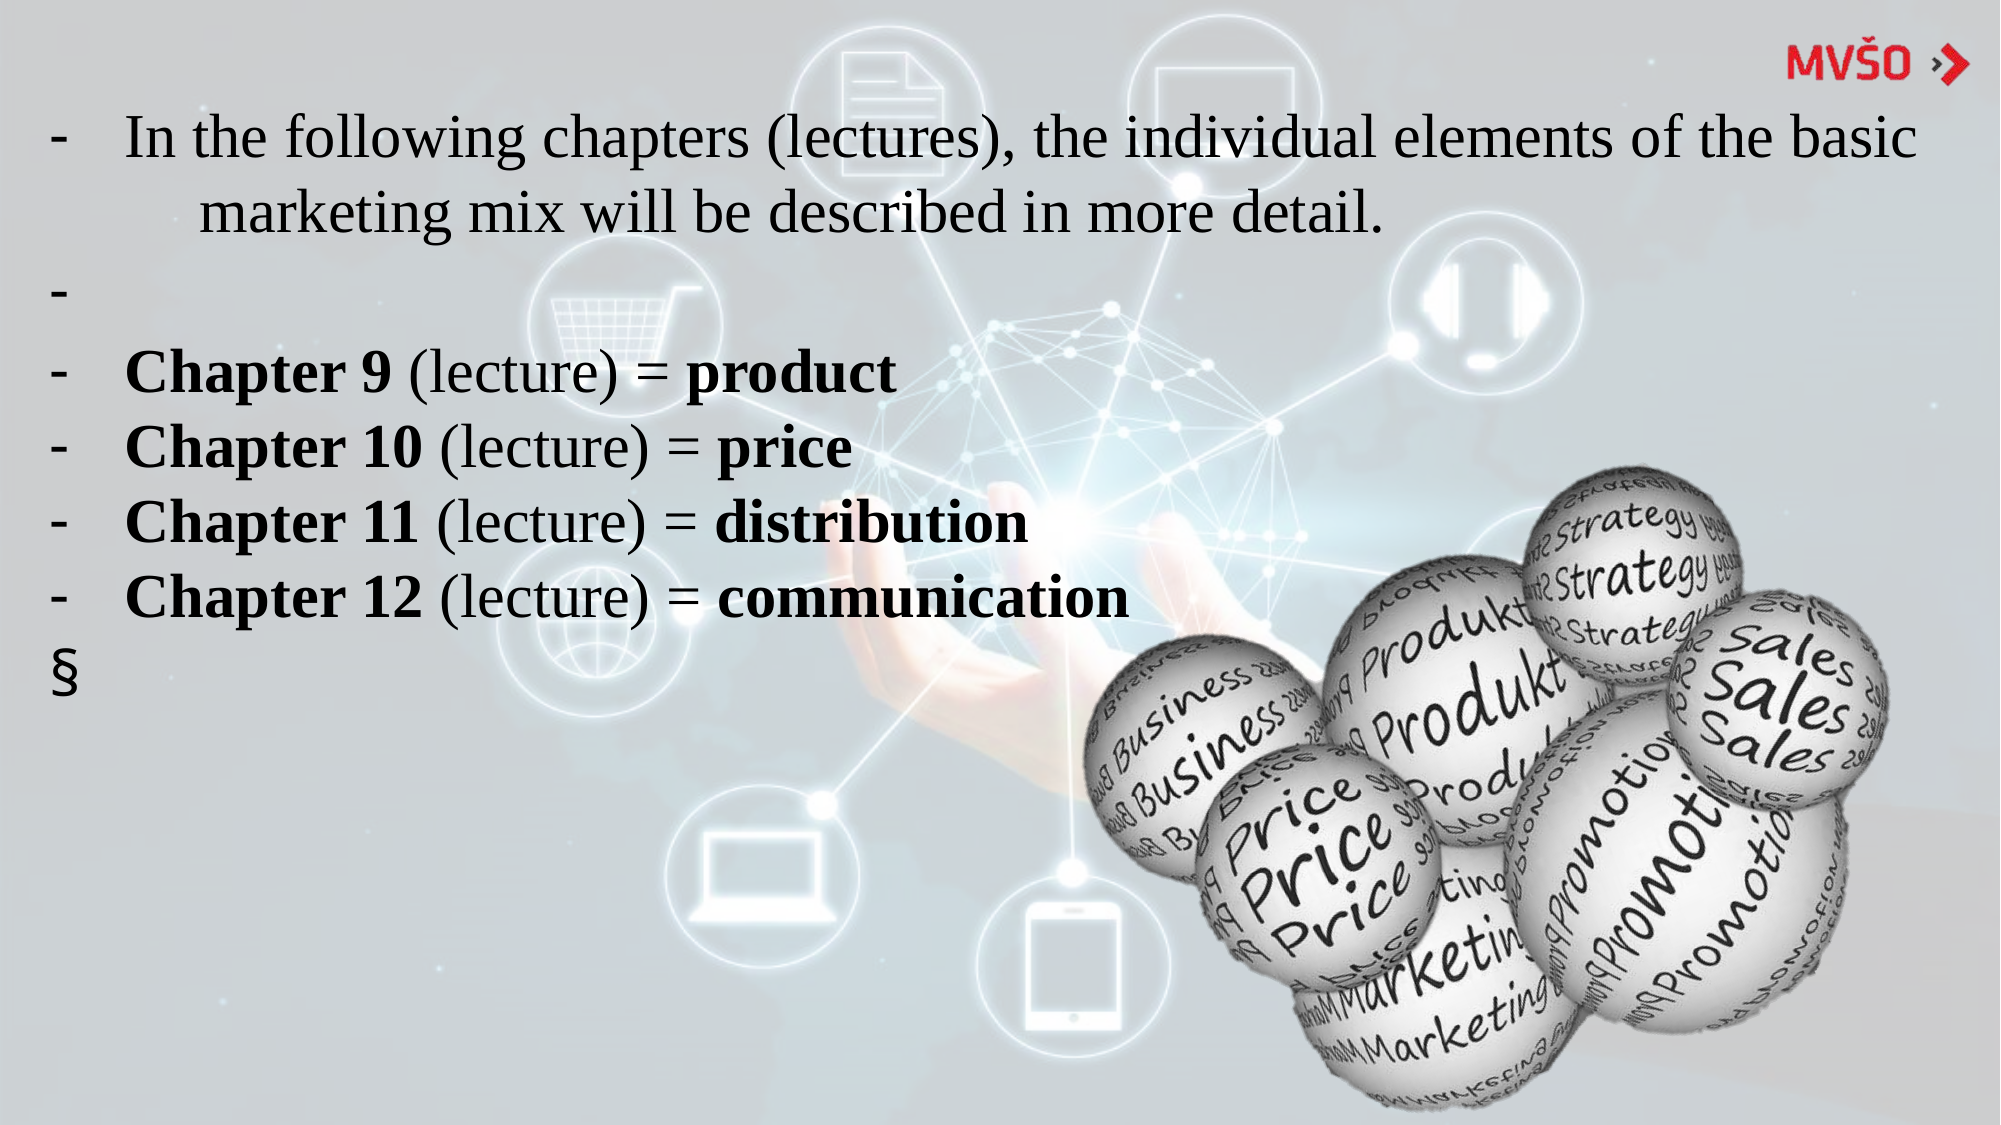

In the following chapters (lectures), the individual elements of the basic marketing mix will be described in more detail.
Chapter 9 (lecture) = product
Chapter 10 (lecture) = price
Chapter 11 (lecture) = distribution
Chapter 12 (lecture) = communication